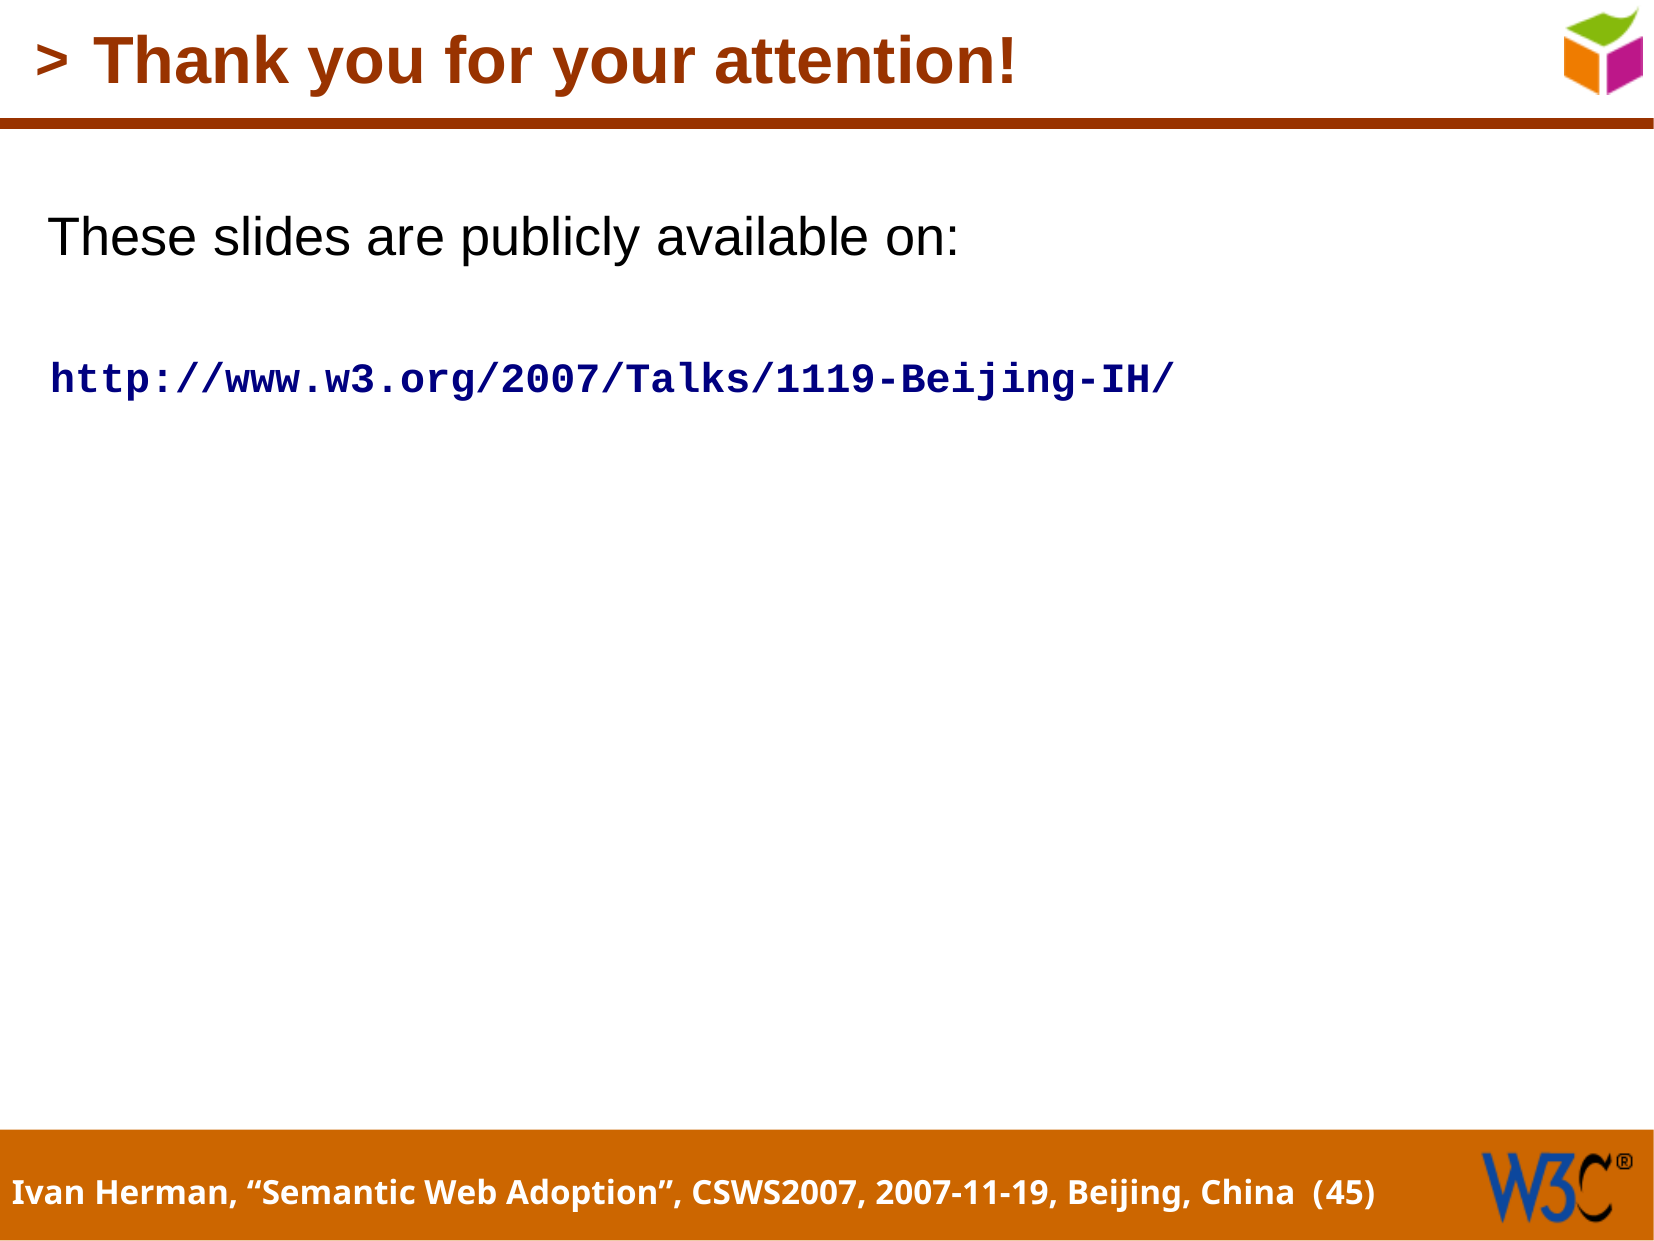

# Thank you for your attention!
These slides are publicly available on:
http://www.w3.org/2007/Talks/1119-Beijing-IH/